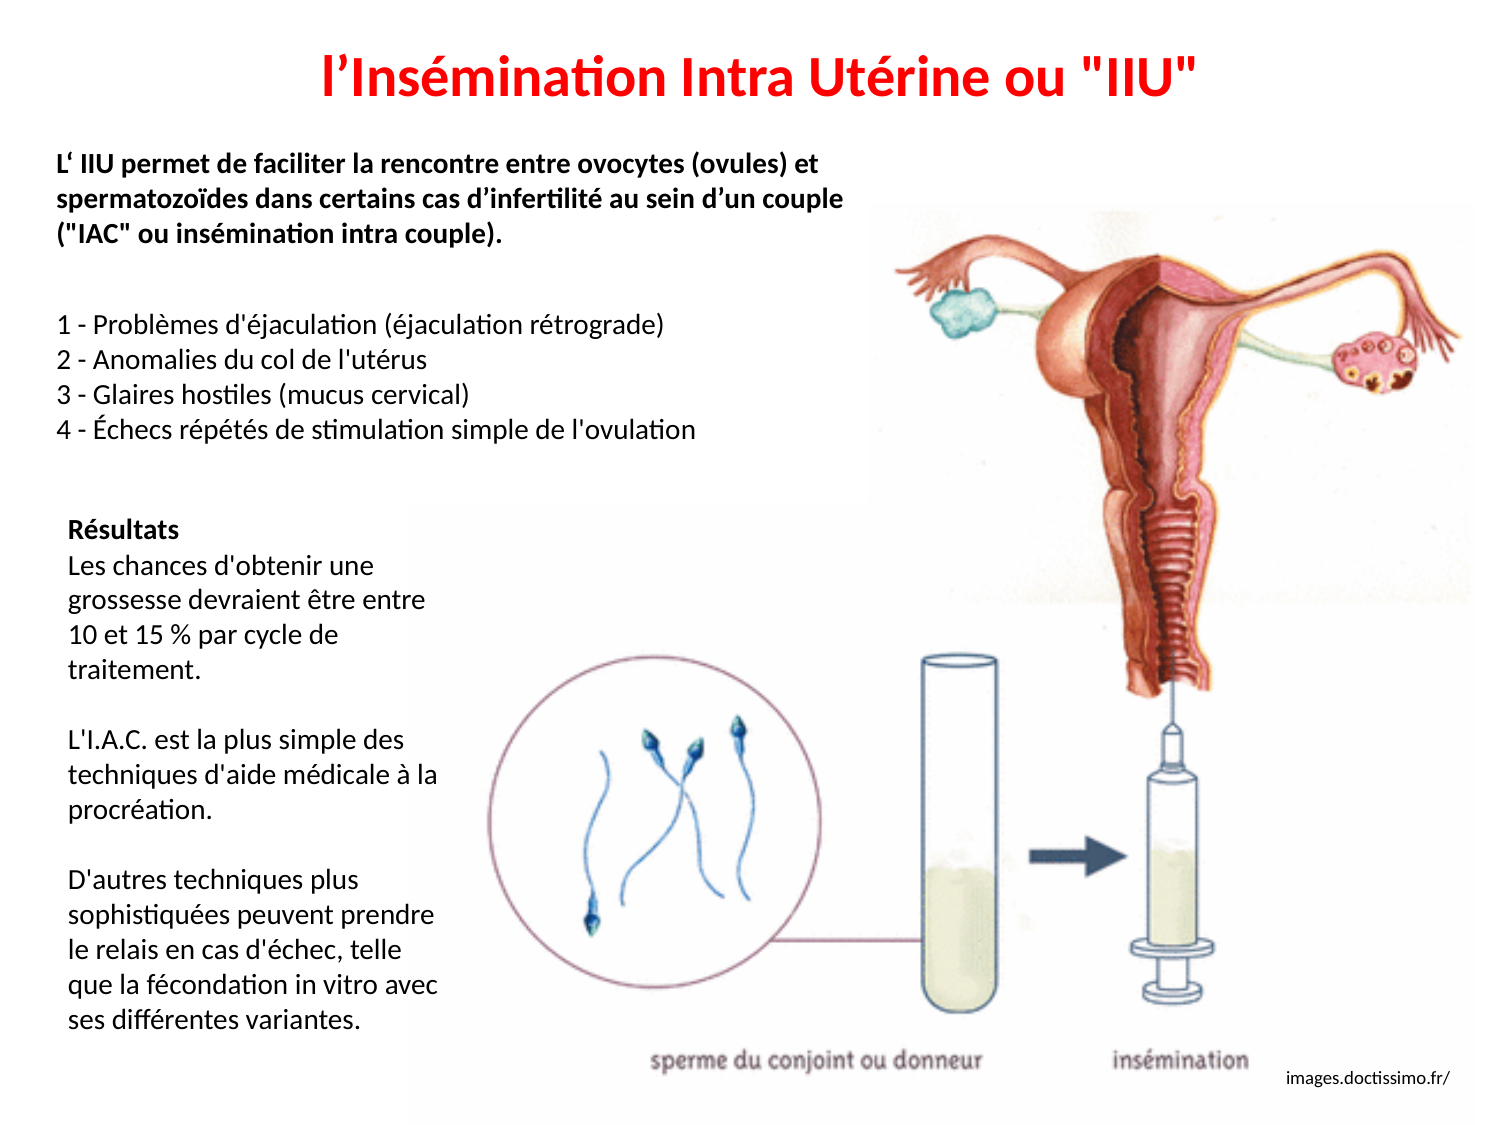

l’Insémination Intra Utérine ou "IIU"
L‘ IIU permet de faciliter la rencontre entre ovocytes (ovules) et spermatozoïdes dans certains cas d’infertilité au sein d’un couple ("IAC" ou insémination intra couple).
1 - Problèmes d'éjaculation (éjaculation rétrograde)
2 - Anomalies du col de l'utérus
3 - Glaires hostiles (mucus cervical)
4 - Échecs répétés de stimulation simple de l'ovulation
Résultats
Les chances d'obtenir une grossesse devraient être entre 10 et 15 % par cycle de traitement.
L'I.A.C. est la plus simple des techniques d'aide médicale à la procréation.
D'autres techniques plus sophistiquées peuvent prendre le relais en cas d'échec, telle que la fécondation in vitro avec ses différentes variantes.
images.doctissimo.fr/